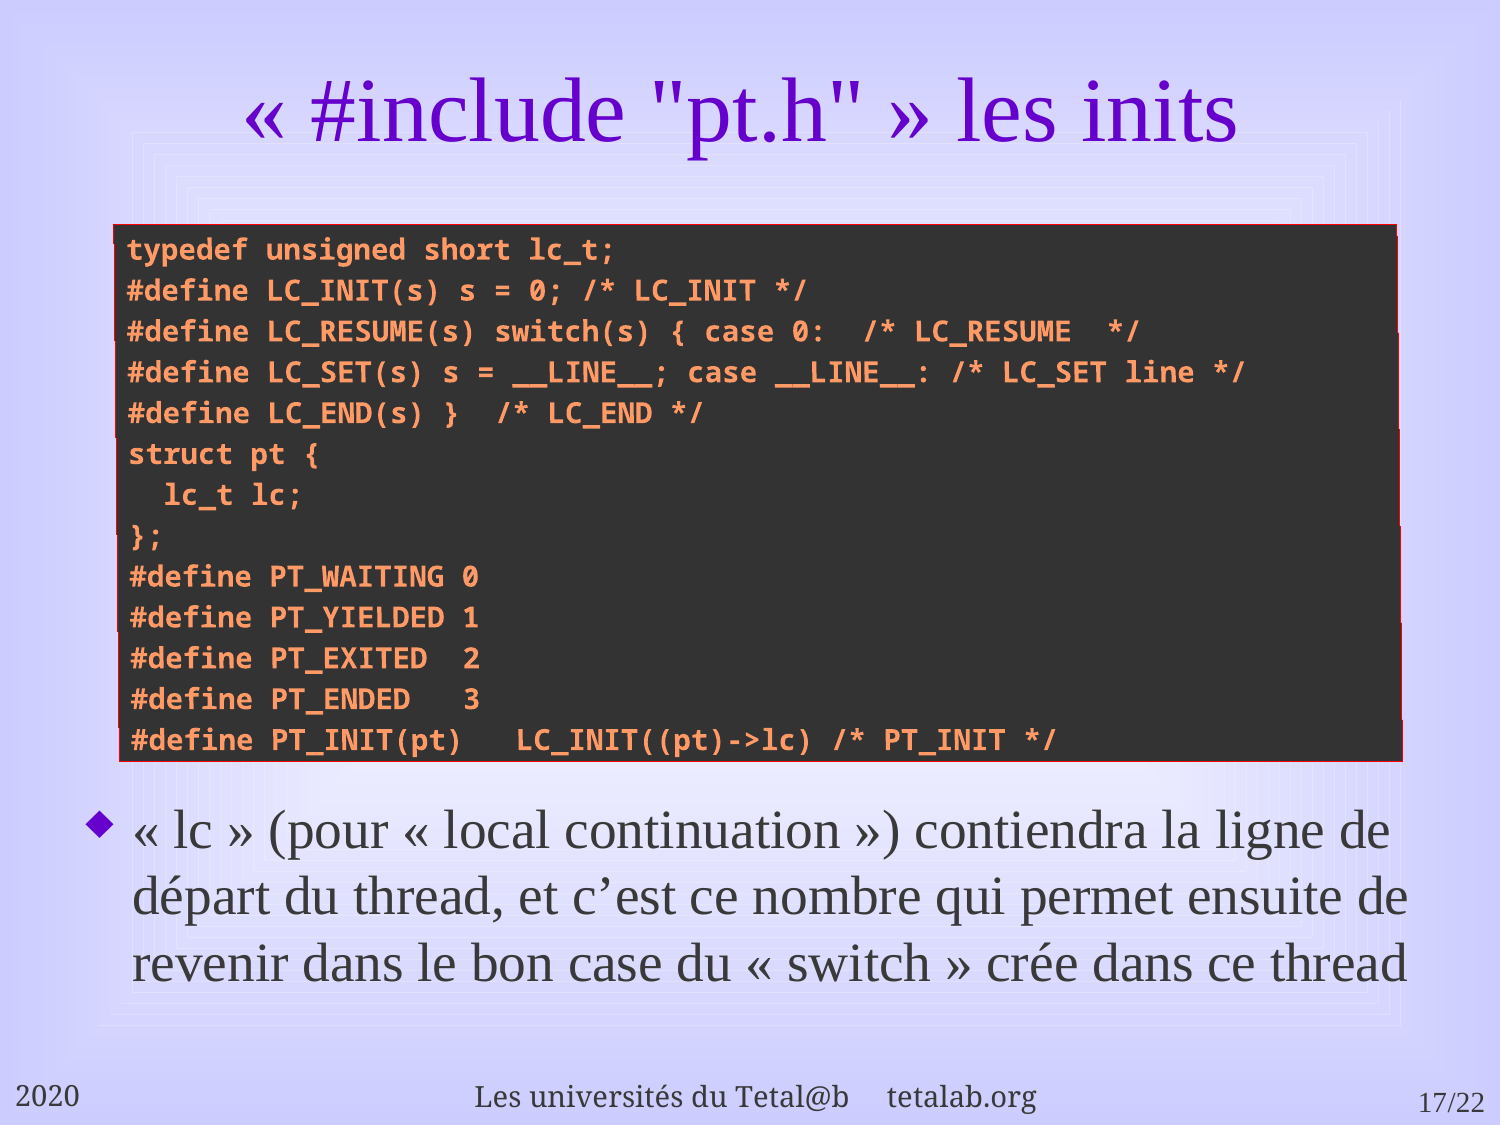

# « #include "pt.h" » les inits
typedef unsigned short lc_t;
#define LC_INIT(s) s = 0; /* LC_INIT */
#define LC_RESUME(s) switch(s) { case 0: /* LC_RESUME */
#define LC_SET(s) s = __LINE__; case __LINE__: /* LC_SET line */
#define LC_END(s) } /* LC_END */
struct pt {
 lc_t lc;
};
#define PT_WAITING 0
#define PT_YIELDED 1
#define PT_EXITED 2
#define PT_ENDED 3
#define PT_INIT(pt) LC_INIT((pt)->lc) /* PT_INIT */
« lc » (pour « local continuation ») contiendra la ligne de départ du thread, et c’est ce nombre qui permet ensuite de revenir dans le bon case du « switch » crée dans ce thread
2020
Les universités du Tetal@b tetalab.org
17